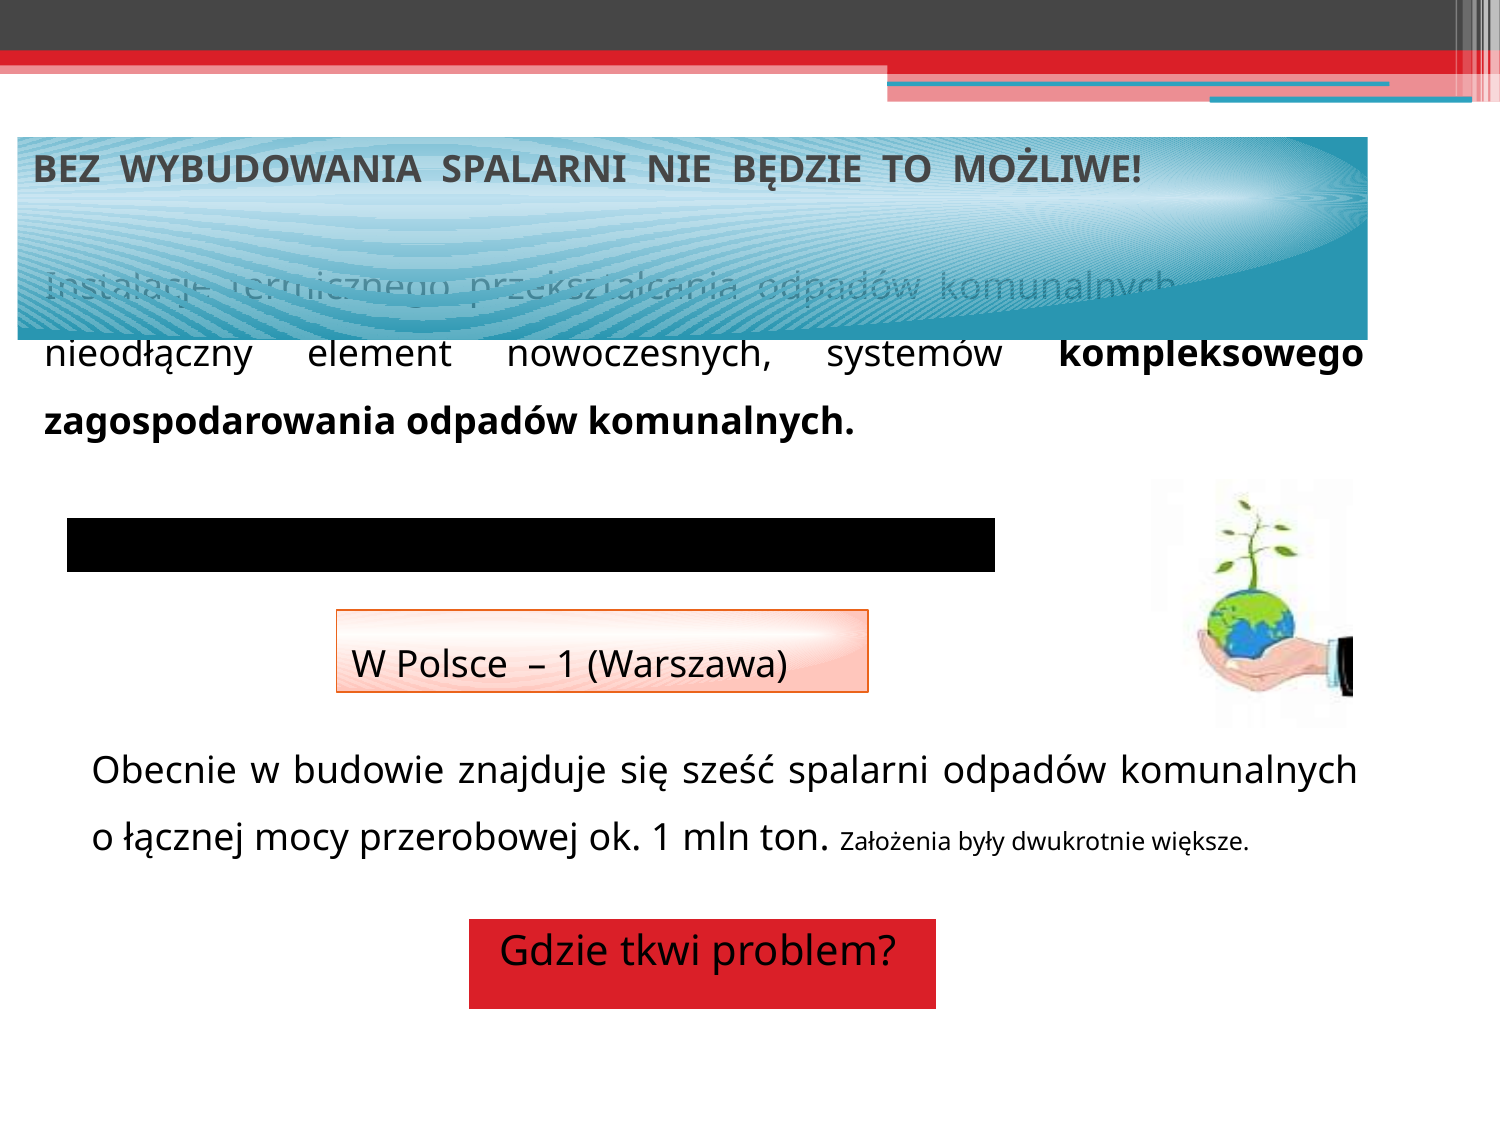

BEZ WYBUDOWANIA SPALARNI NIE BĘDZIE TO MOŻLIWE!
# Instalacje termicznego przekształcania odpadów komunalnych, stanowią nieodłączny element nowoczesnych, systemów kompleksowego zagospodarowania odpadów komunalnych.
W Unii Europejskiej funkcjonuje ich około 370.
W Polsce – 1 (Warszawa)
Obecnie w budowie znajduje się sześć spalarni odpadów komunalnych
o łącznej mocy przerobowej ok. 1 mln ton. Założenia były dwukrotnie większe.
Gdzie tkwi problem?